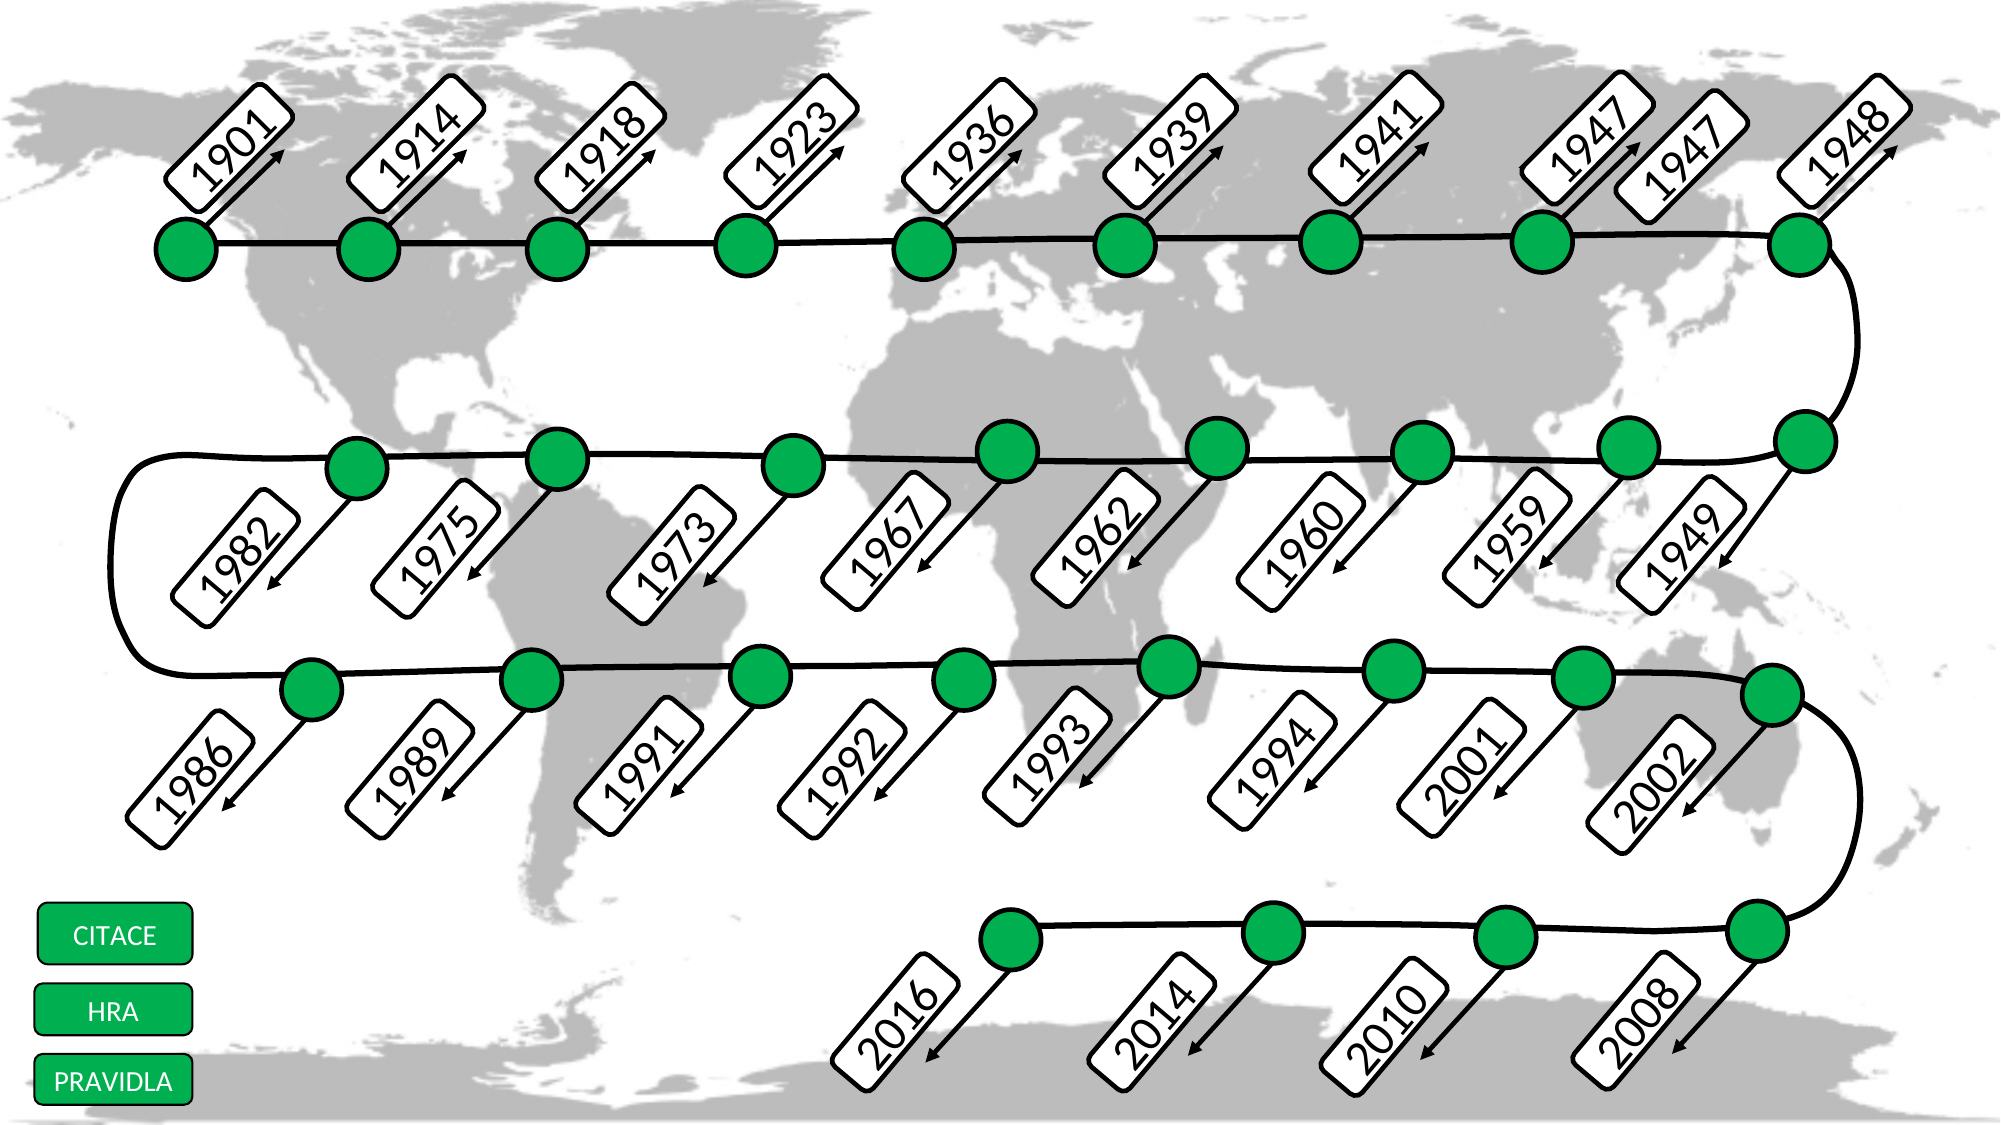

1941
1947
1948
1939
1923
1914
1936
1918
1901
1947
1959
1962
1967
1960
1949
1975
1973
1982
1993
1994
1991
2001
1992
1989
1986
2002
CITACE
HRA
2008
2016
2014
2010
PRAVIDLA